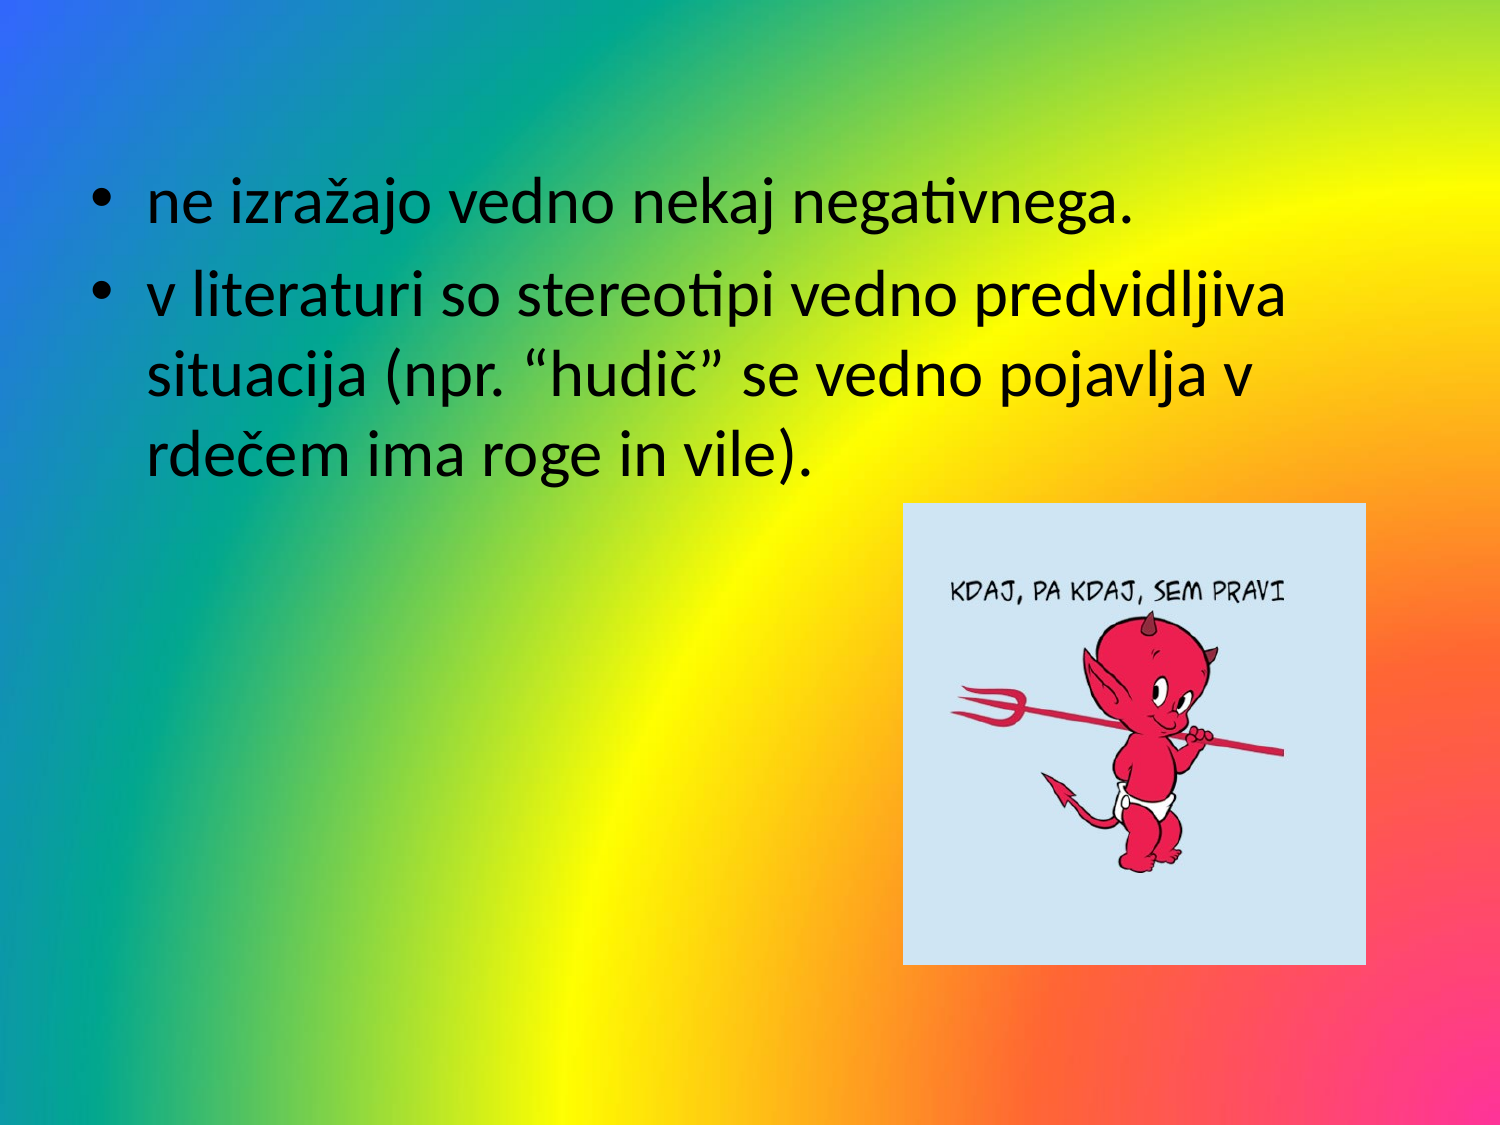

# ne izražajo vedno nekaj negativnega.
v literaturi so stereotipi vedno predvidljiva situacija (npr. “hudič” se vedno pojavlja v rdečem ima roge in vile).